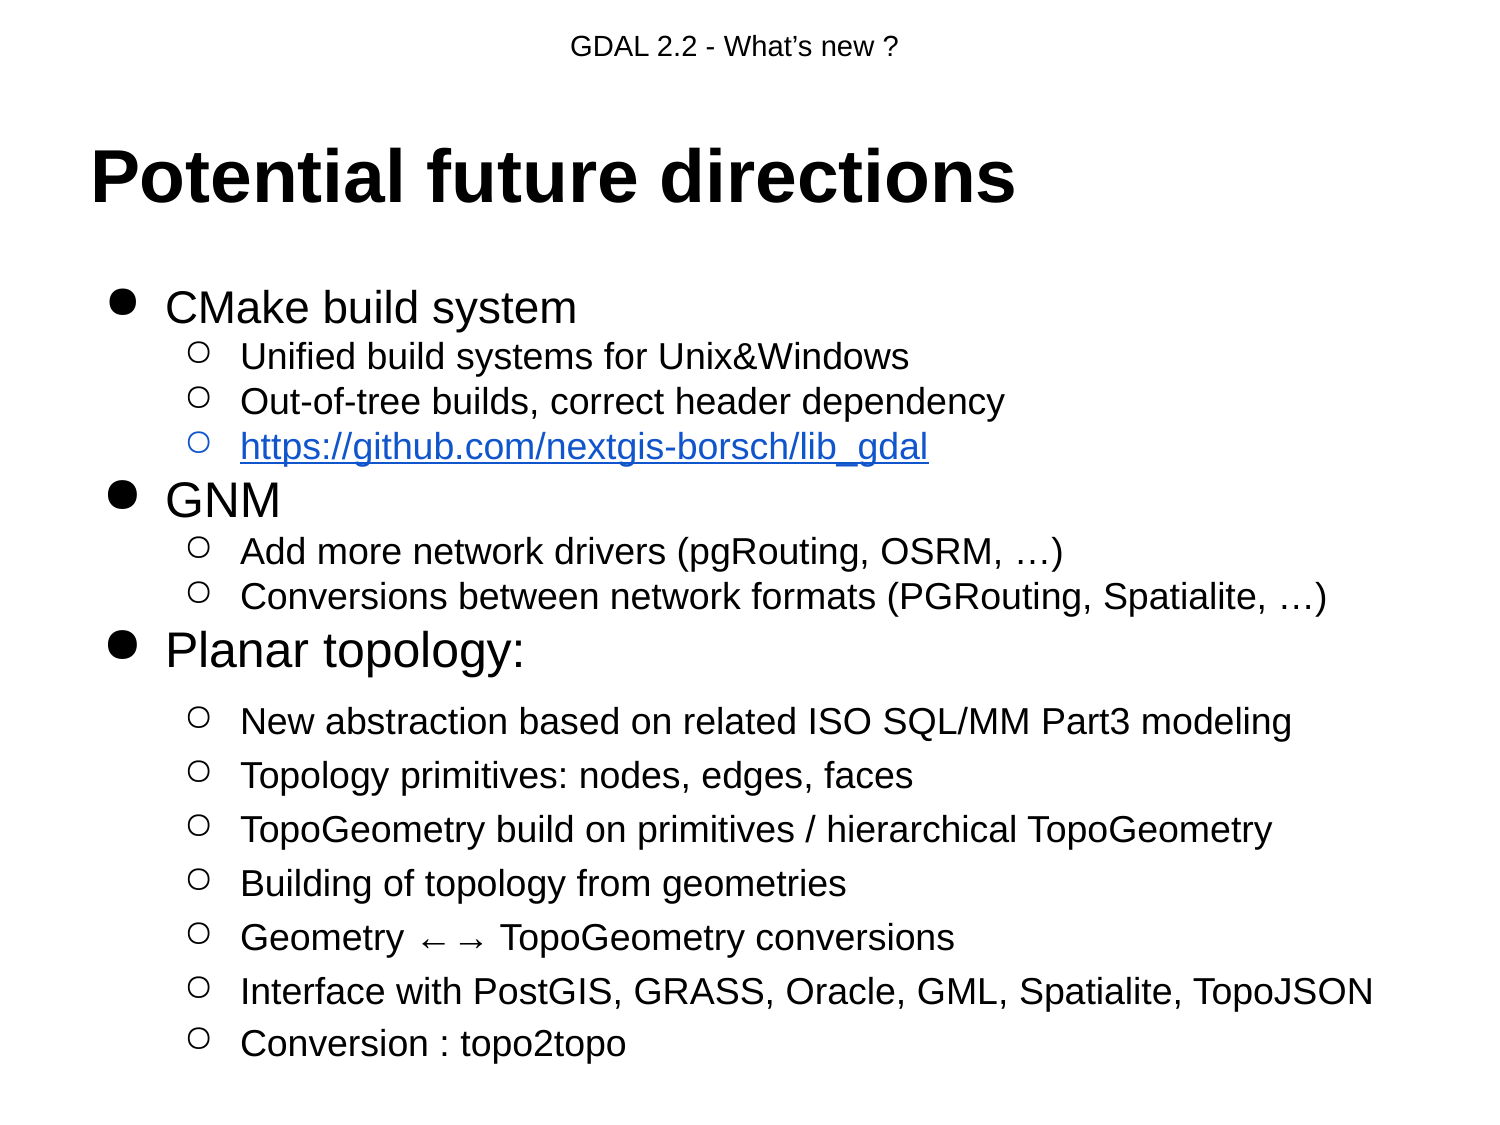

# Potential future directions
CMake build system
Unified build systems for Unix&Windows
Out-of-tree builds, correct header dependency
https://github.com/nextgis-borsch/lib_gdal
GNM
Add more network drivers (pgRouting, OSRM, …)
Conversions between network formats (PGRouting, Spatialite, …)
Planar topology:
New abstraction based on related ISO SQL/MM Part3 modeling
Topology primitives: nodes, edges, faces
TopoGeometry build on primitives / hierarchical TopoGeometry
Building of topology from geometries
Geometry ←→ TopoGeometry conversions
Interface with PostGIS, GRASS, Oracle, GML, Spatialite, TopoJSON
Conversion : topo2topo